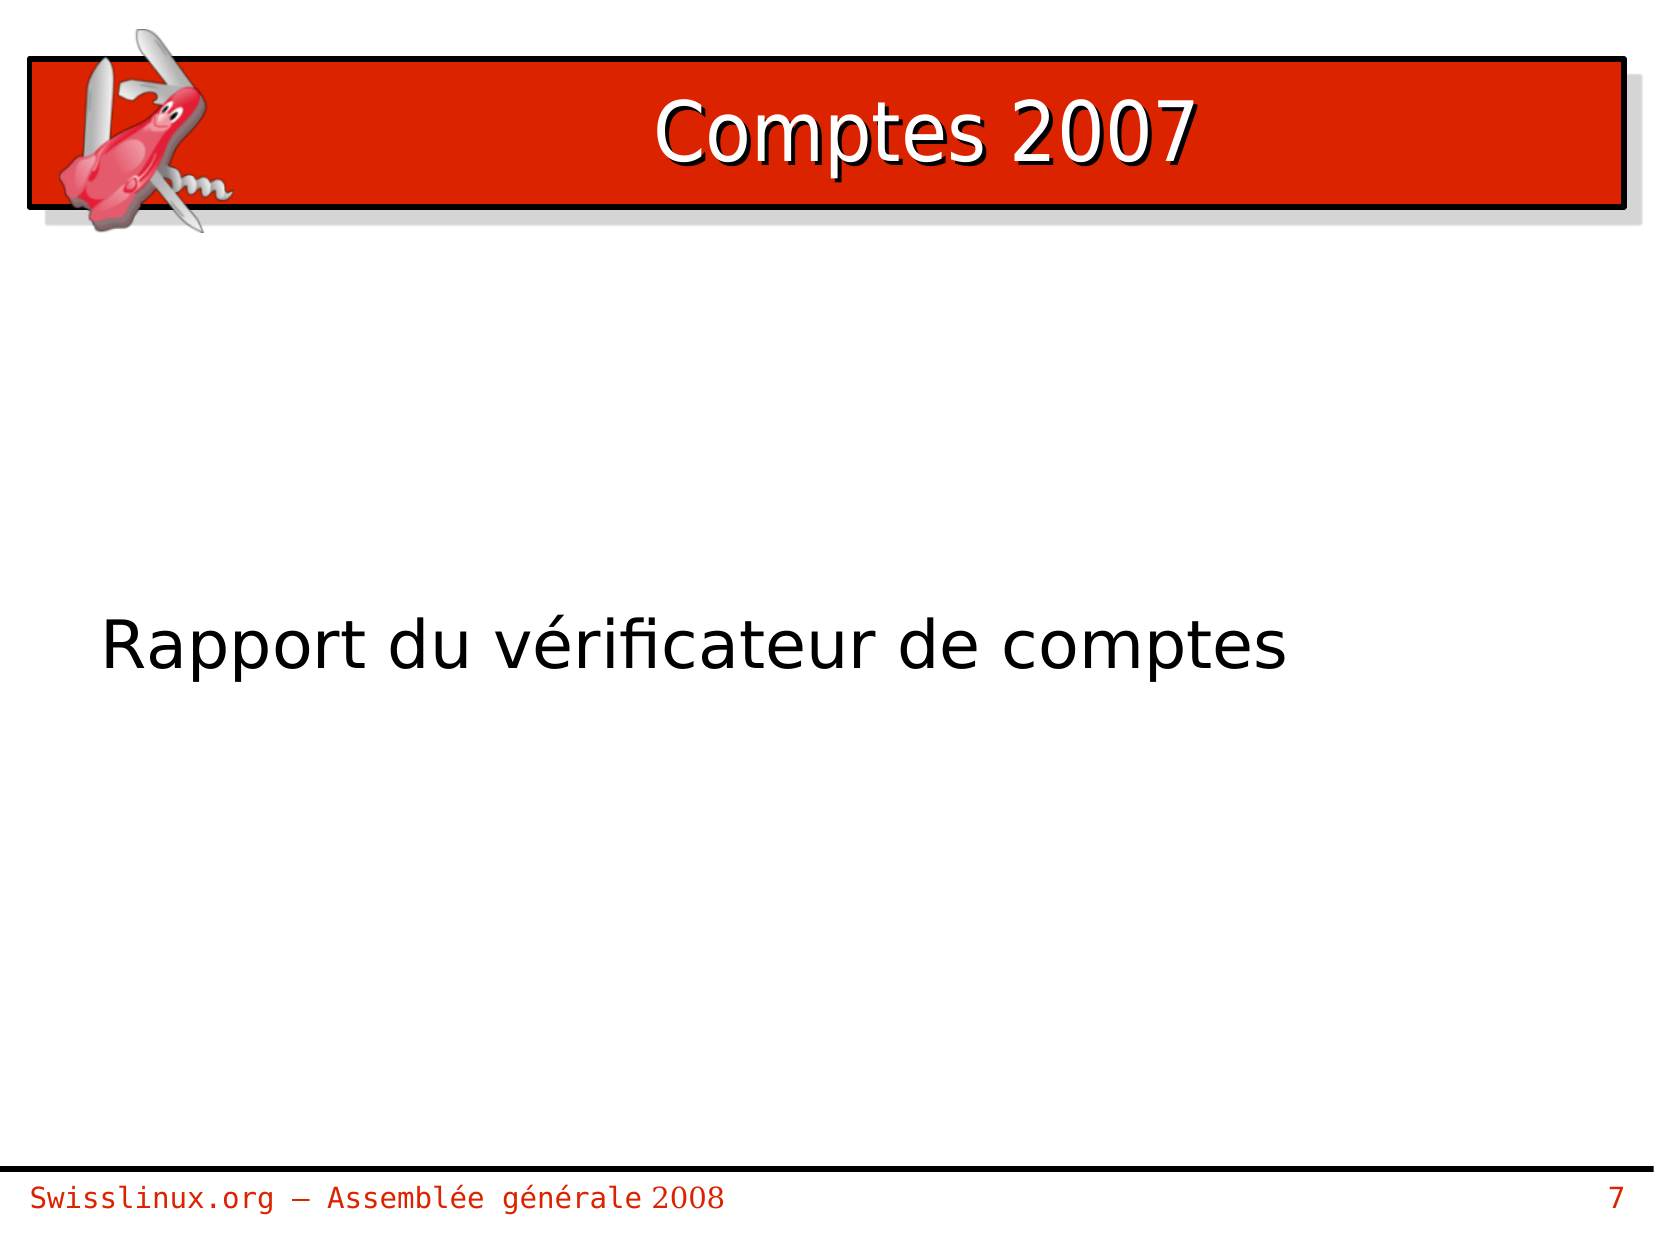

# Comptes 2007
Rapport du vérificateur de comptes
26 Janvier 2007
7